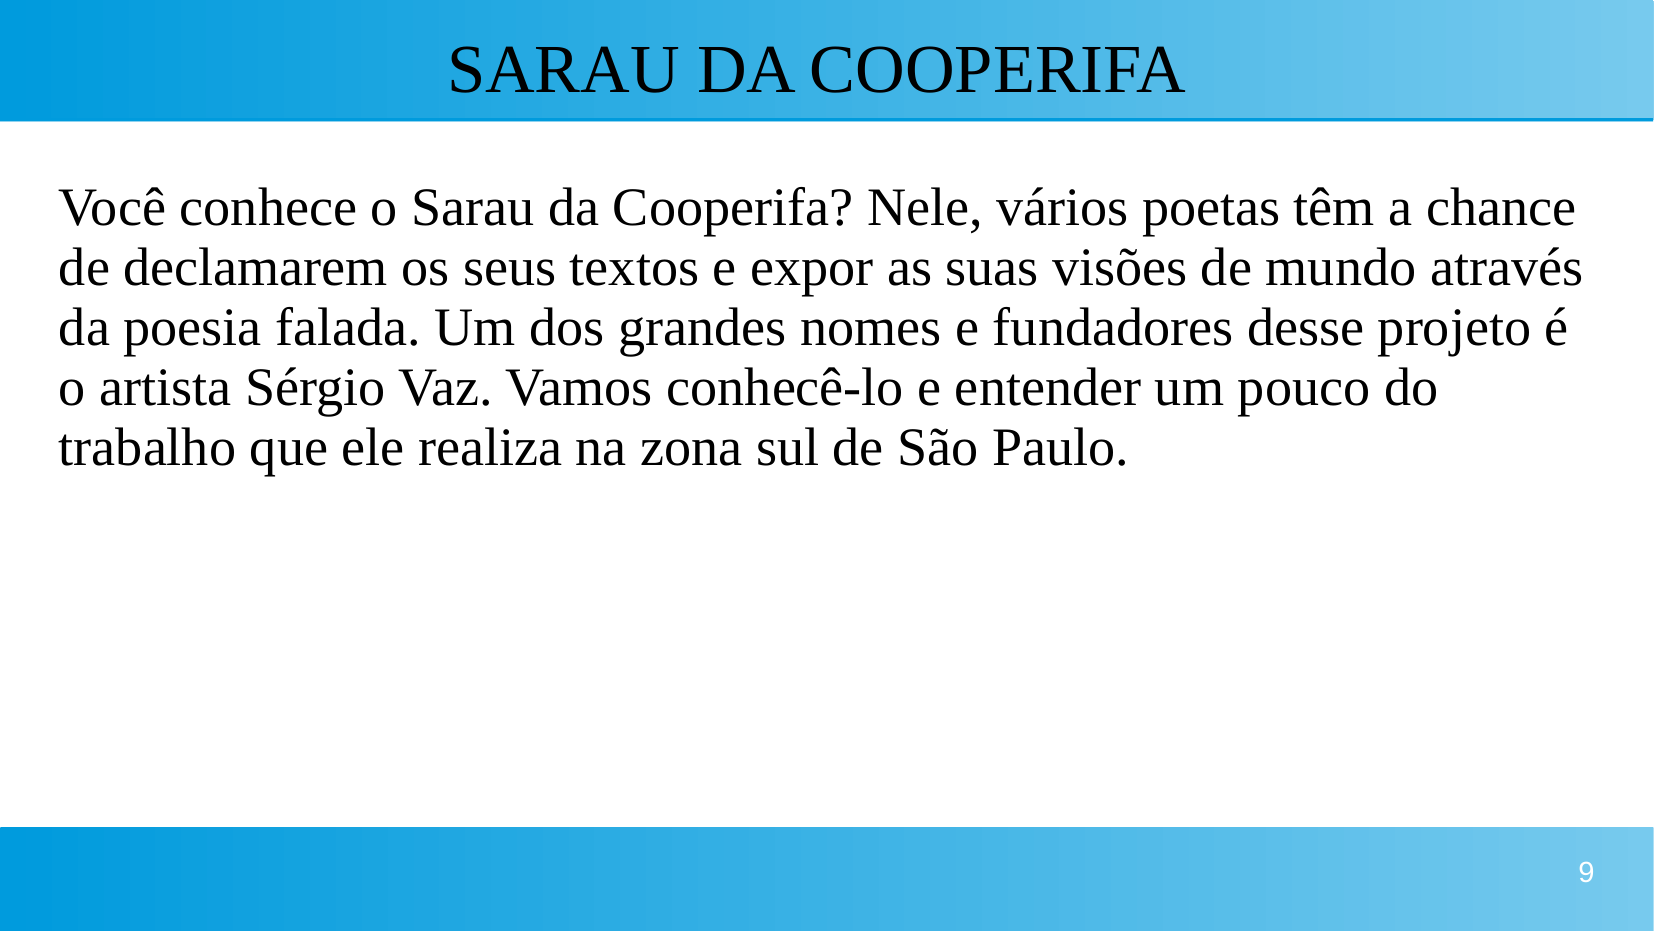

# SARAU DA COOPERIFA
Você conhece o Sarau da Cooperifa? Nele, vários poetas têm a chance de declamarem os seus textos e expor as suas visões de mundo através da poesia falada. Um dos grandes nomes e fundadores desse projeto é o artista Sérgio Vaz. Vamos conhecê-lo e entender um pouco do trabalho que ele realiza na zona sul de São Paulo.
9